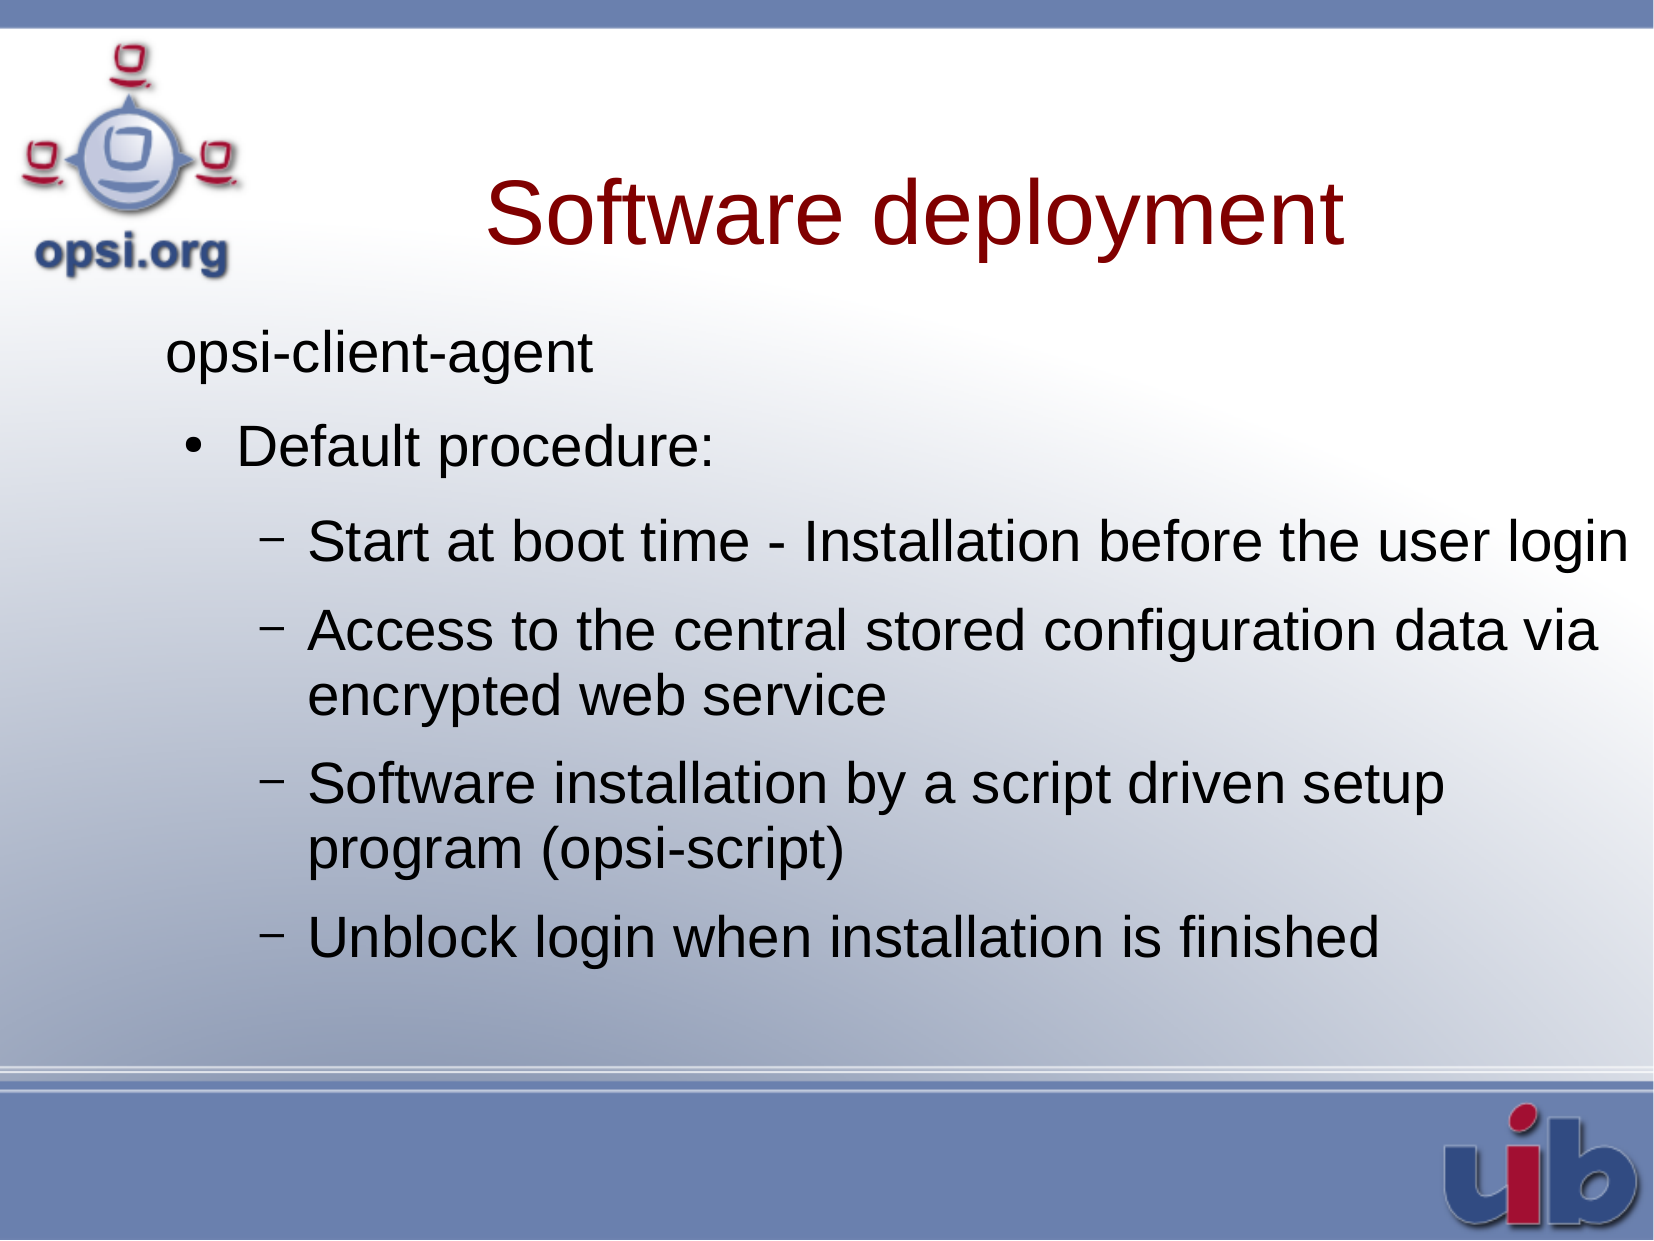

# Software deployment
opsi-client-agent
Default procedure:
Start at boot time - Installation before the user login
Access to the central stored configuration data via encrypted web service
Software installation by a script driven setup program (opsi-script)
Unblock login when installation is finished